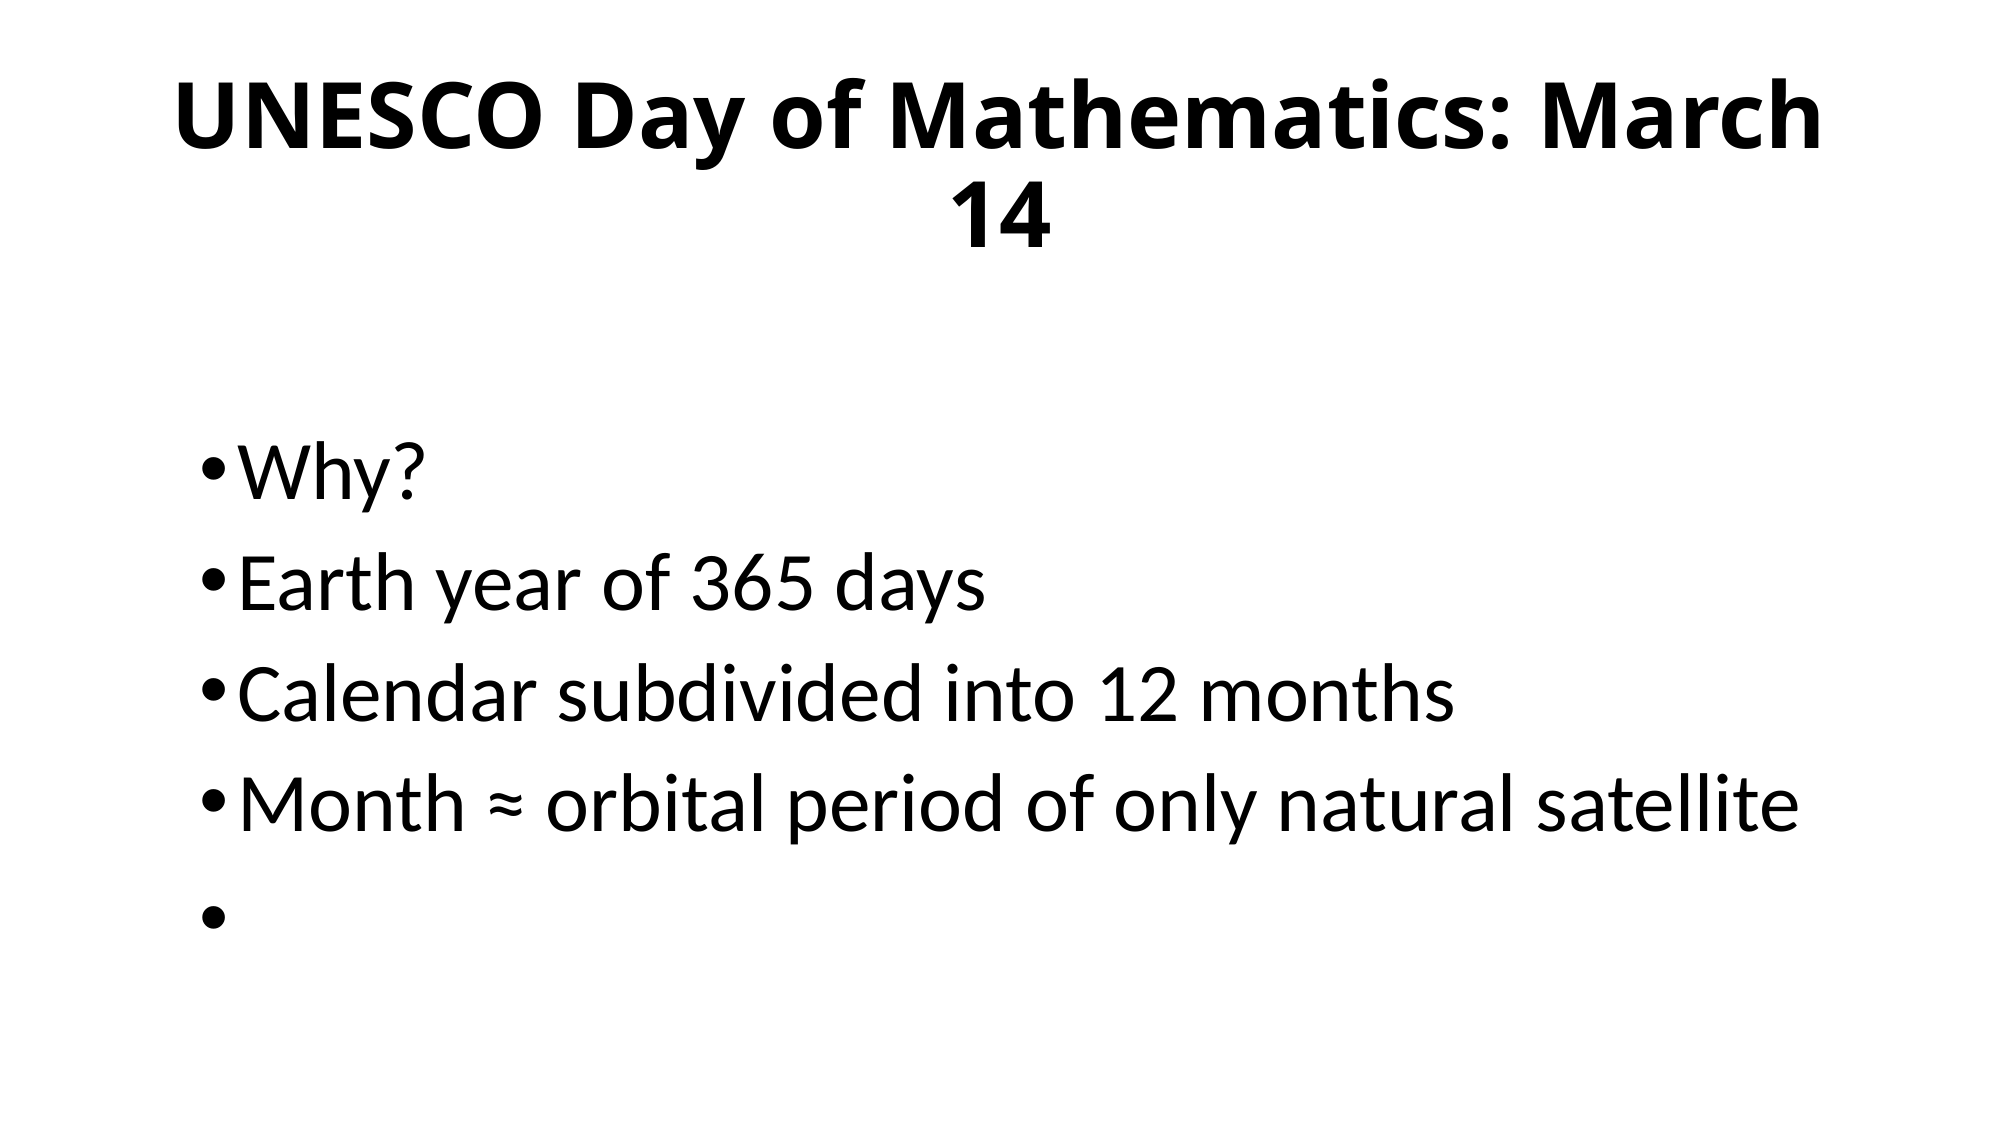

# UNESCO Day of Mathematics: March 14
Why?
Earth year of 365 days
Calendar subdivided into 12 months
Month ≈ orbital period of only natural satellite